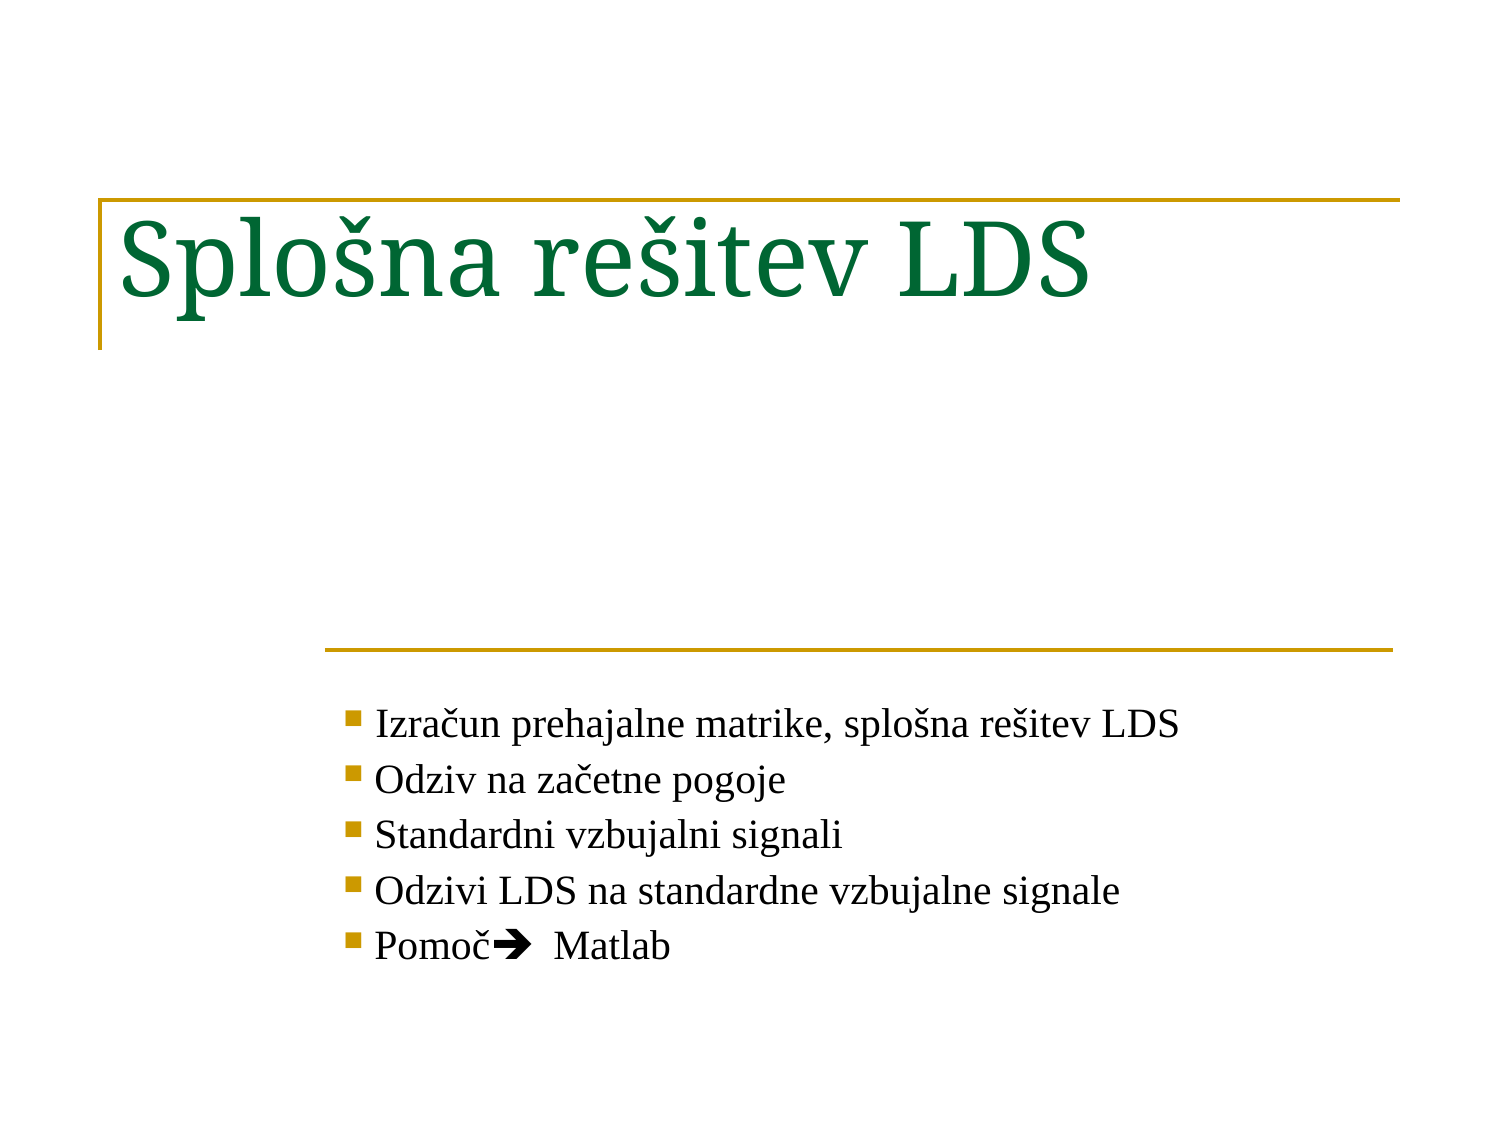

# Splošna rešitev LDS
 Izračun prehajalne matrike, splošna rešitev LDS
 Odziv na začetne pogoje
 Standardni vzbujalni signali
 Odzivi LDS na standardne vzbujalne signale
 Pomoč Matlab